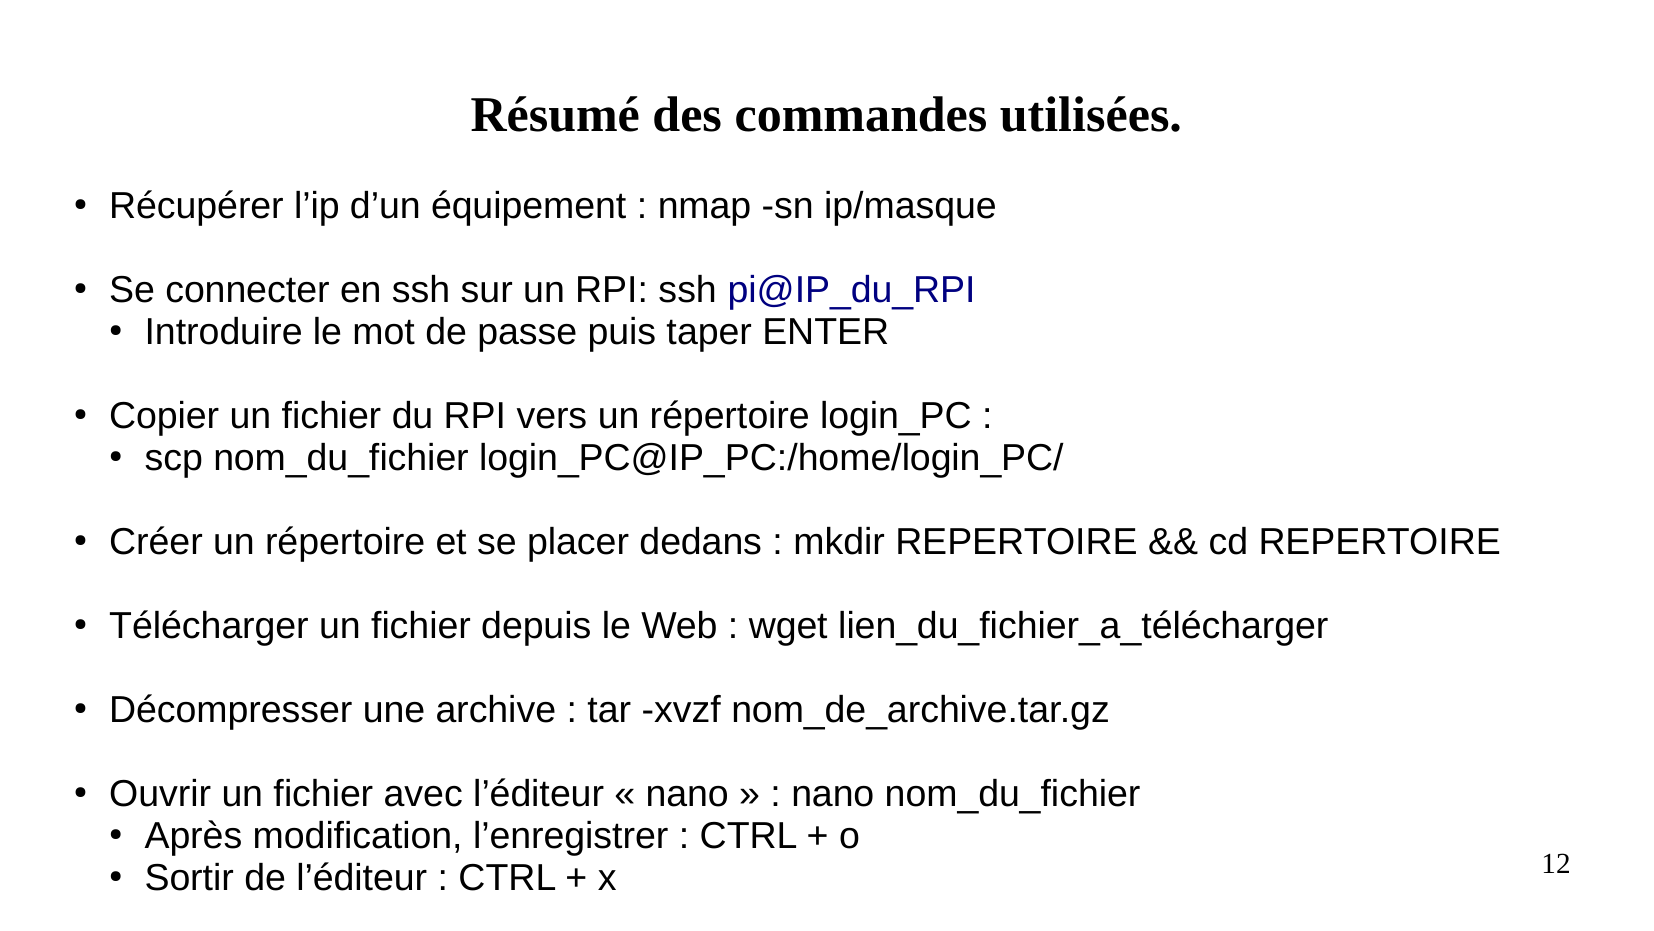

# Résumé des commandes utilisées.
Récupérer l’ip d’un équipement : nmap -sn ip/masque
Se connecter en ssh sur un RPI: ssh pi@IP_du_RPI
Introduire le mot de passe puis taper ENTER
Copier un fichier du RPI vers un répertoire login_PC :
scp nom_du_fichier login_PC@IP_PC:/home/login_PC/
Créer un répertoire et se placer dedans : mkdir REPERTOIRE && cd REPERTOIRE
Télécharger un fichier depuis le Web : wget lien_du_fichier_a_télécharger
Décompresser une archive : tar -xvzf nom_de_archive.tar.gz
Ouvrir un fichier avec l’éditeur « nano » : nano nom_du_fichier
Après modification, l’enregistrer : CTRL + o
Sortir de l’éditeur : CTRL + x
12